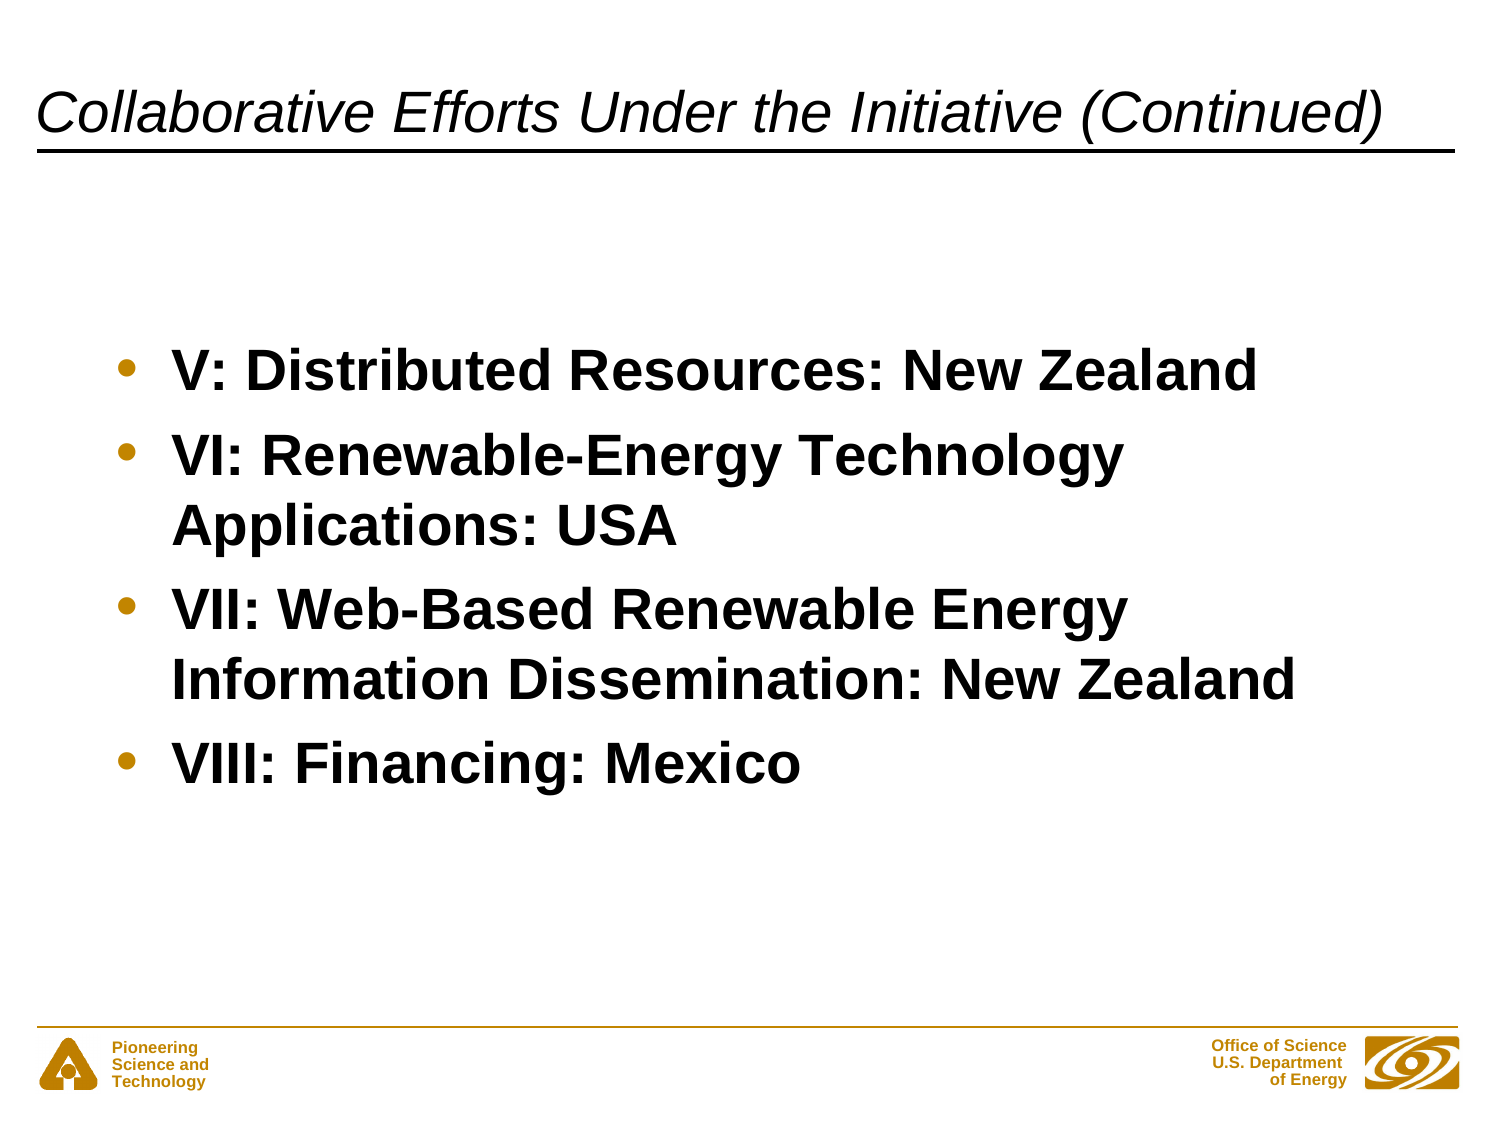

# Collaborative Efforts Under the Initiative (Continued)
V: Distributed Resources: New Zealand
VI: Renewable-Energy Technology Applications: USA
VII: Web-Based Renewable Energy Information Dissemination: New Zealand
VIII: Financing: Mexico